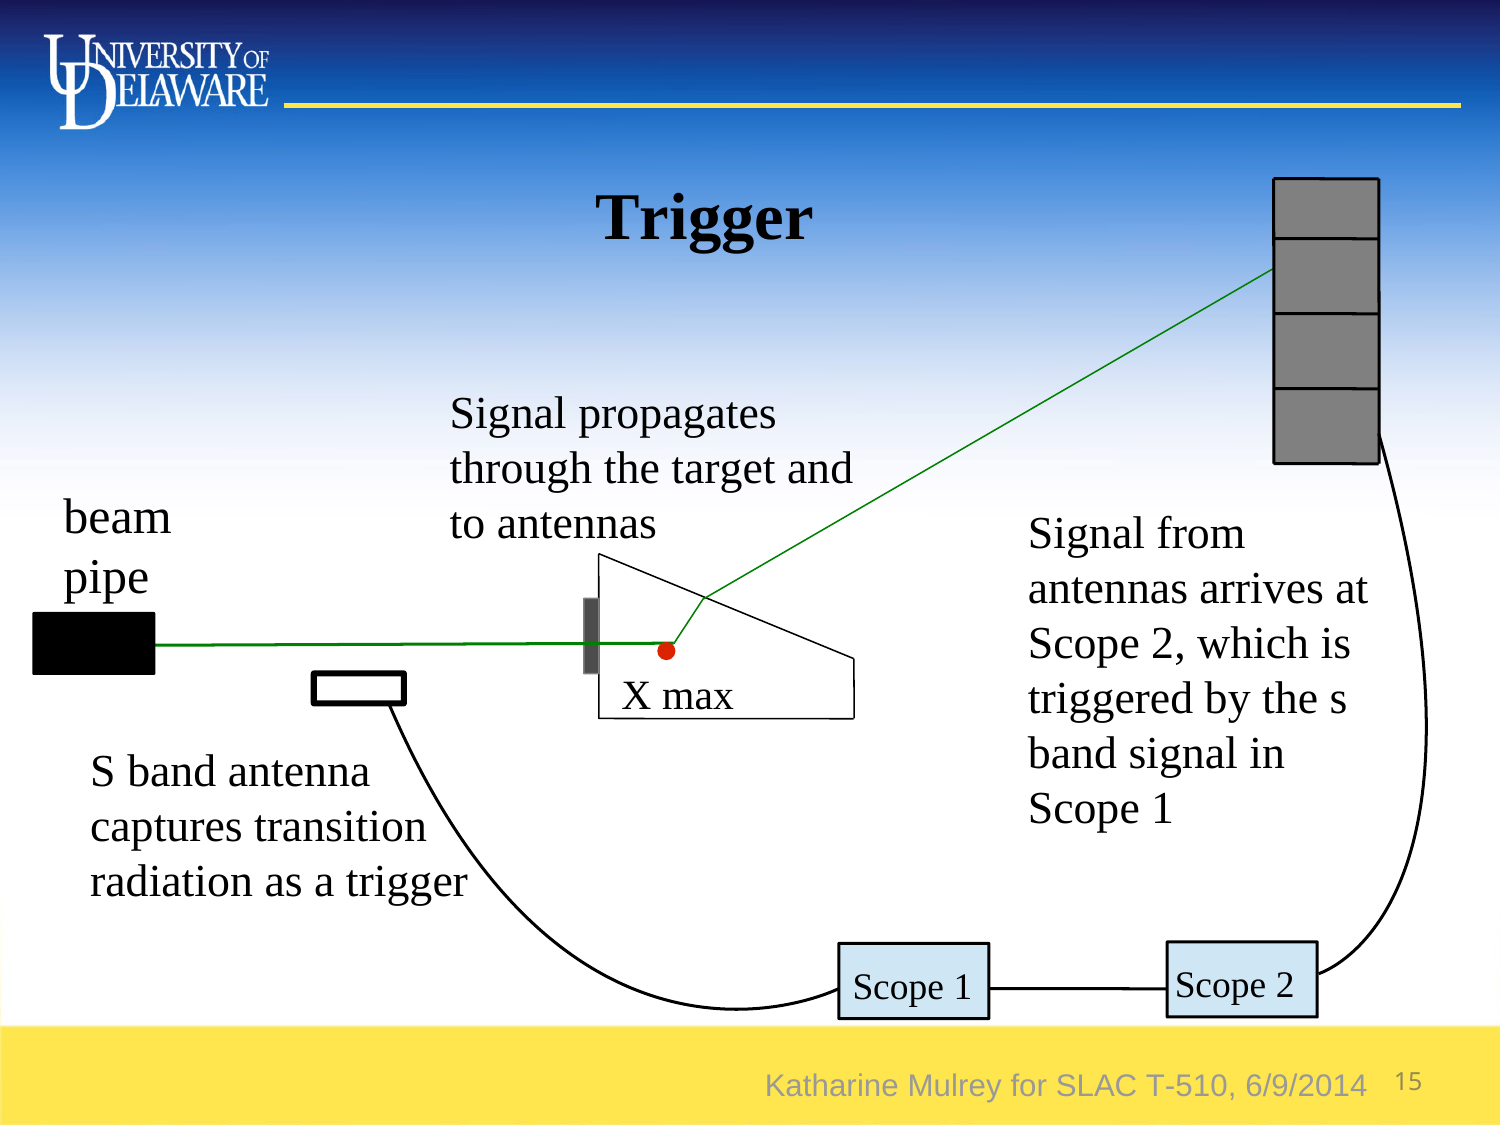

Trigger
Signal propagates through the target and to antennas
beam pipe
Signal from antennas arrives at Scope 2, which is triggered by the s band signal in Scope 1
X max
S band antenna captures transition radiation as a trigger
Scope 2
Scope 1
15
Katharine Mulrey for SLAC T-510, 6/9/2014